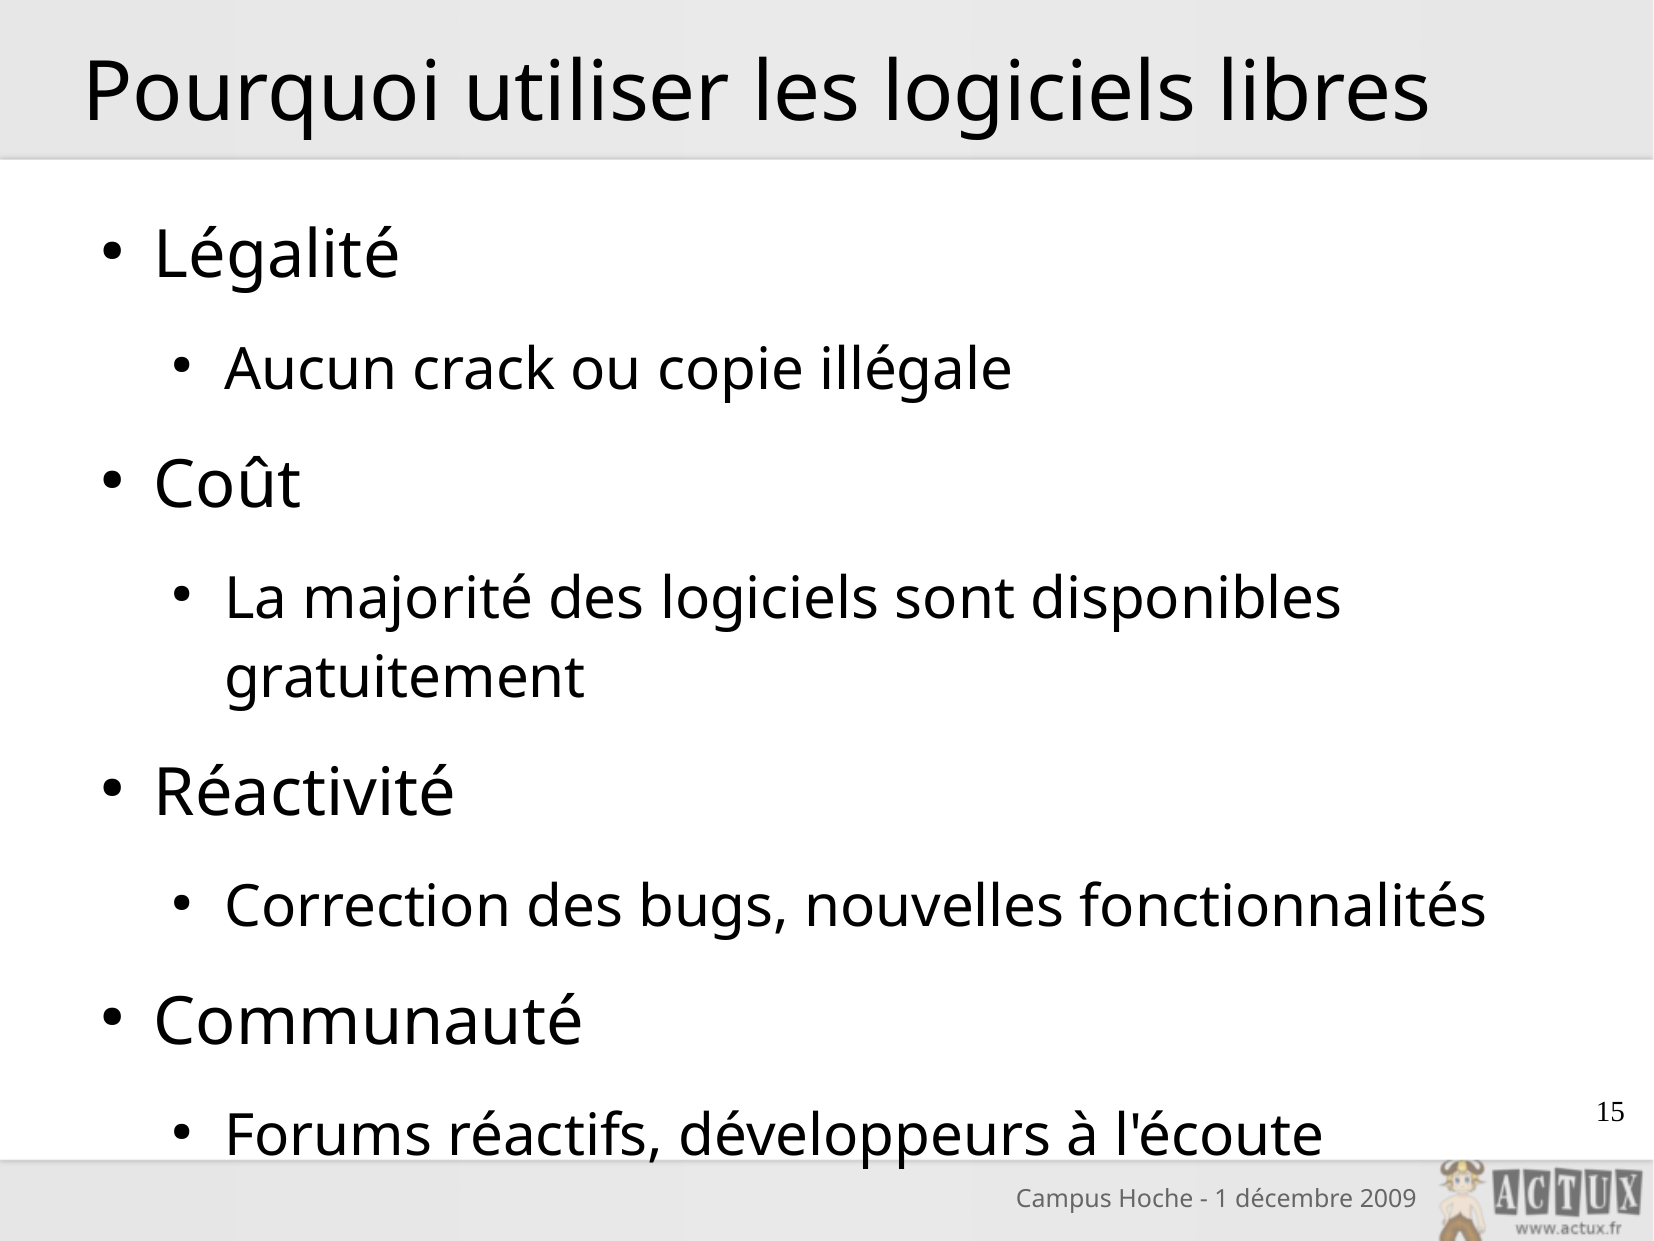

# Pourquoi utiliser les logiciels libres
Légalité
Aucun crack ou copie illégale
Coût
La majorité des logiciels sont disponibles gratuitement
Réactivité
Correction des bugs, nouvelles fonctionnalités
Communauté
Forums réactifs, développeurs à l'écoute
15
Campus Hoche - 1 décembre 2009